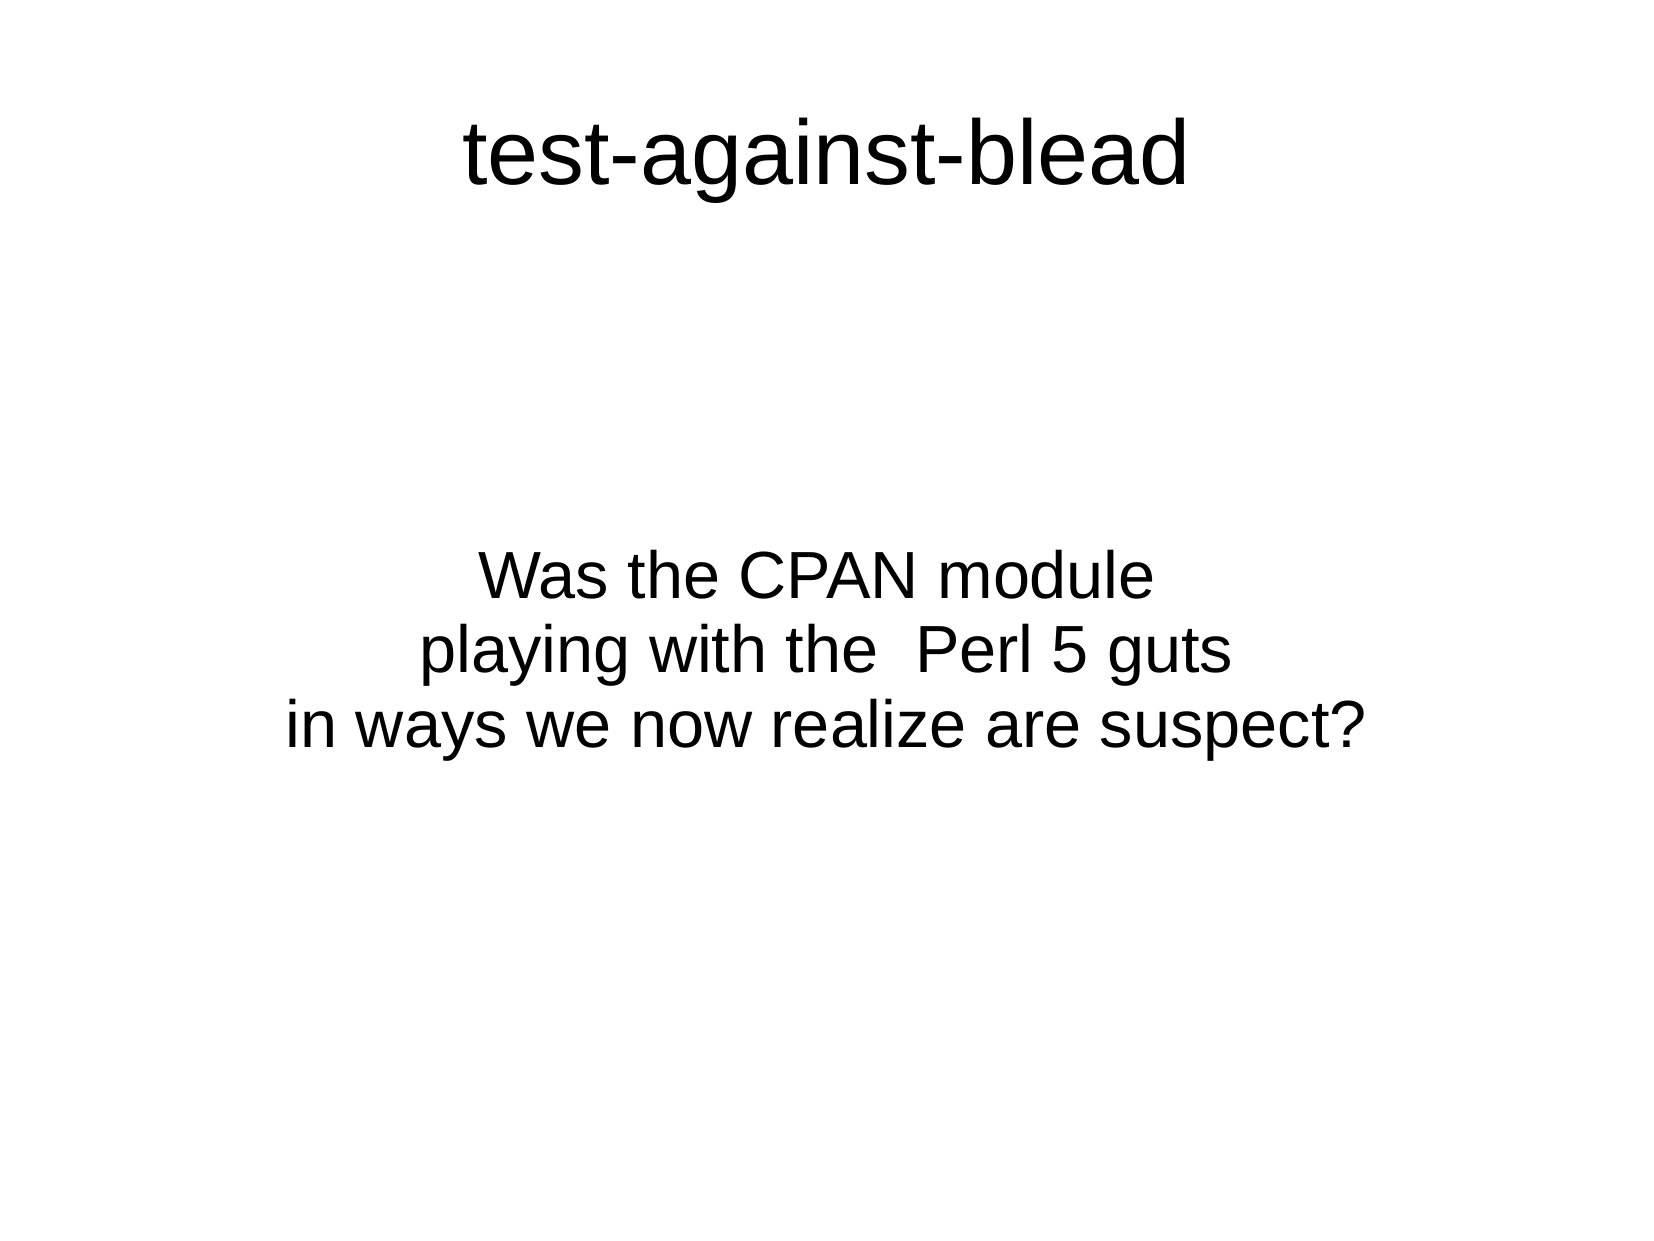

# test-against-blead
Was the CPAN module
playing with the Perl 5 guts
in ways we now realize are suspect?